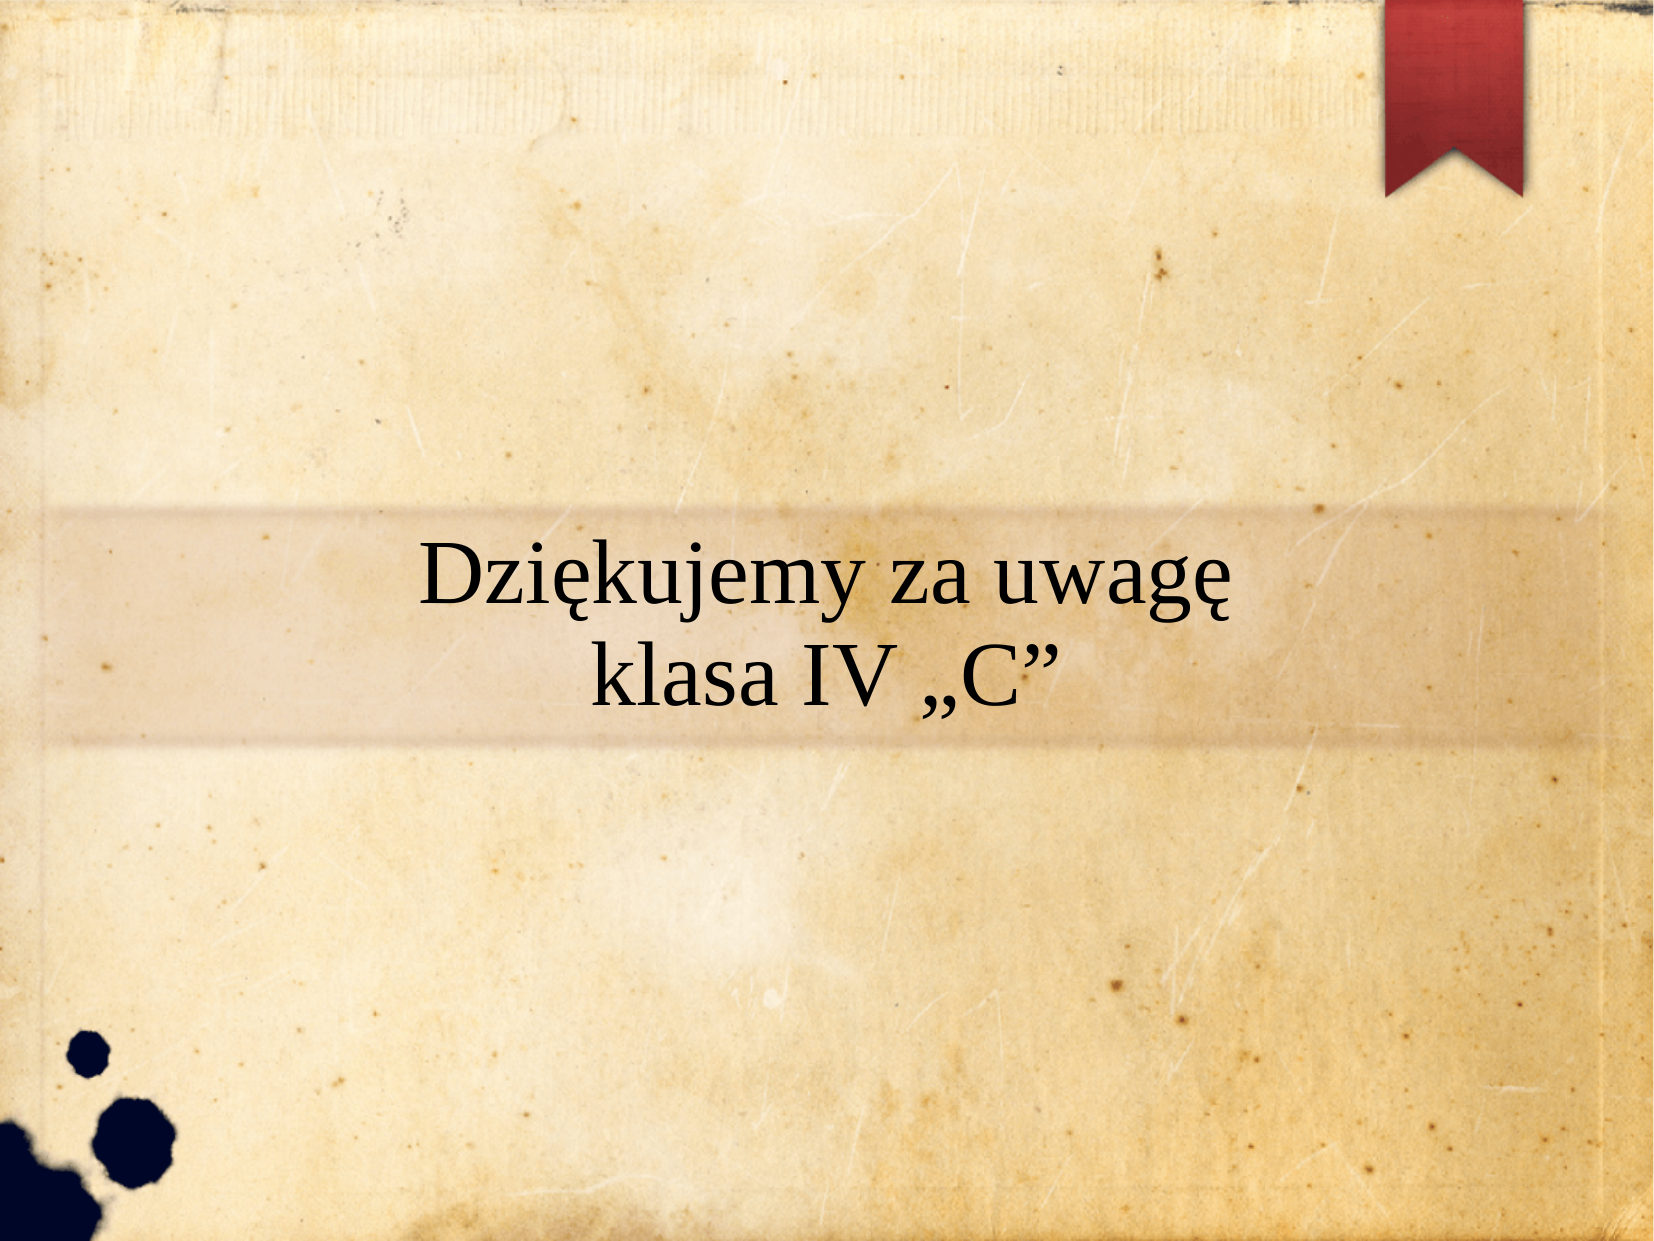

# Dziękujemy za uwagę klasa IV „C”